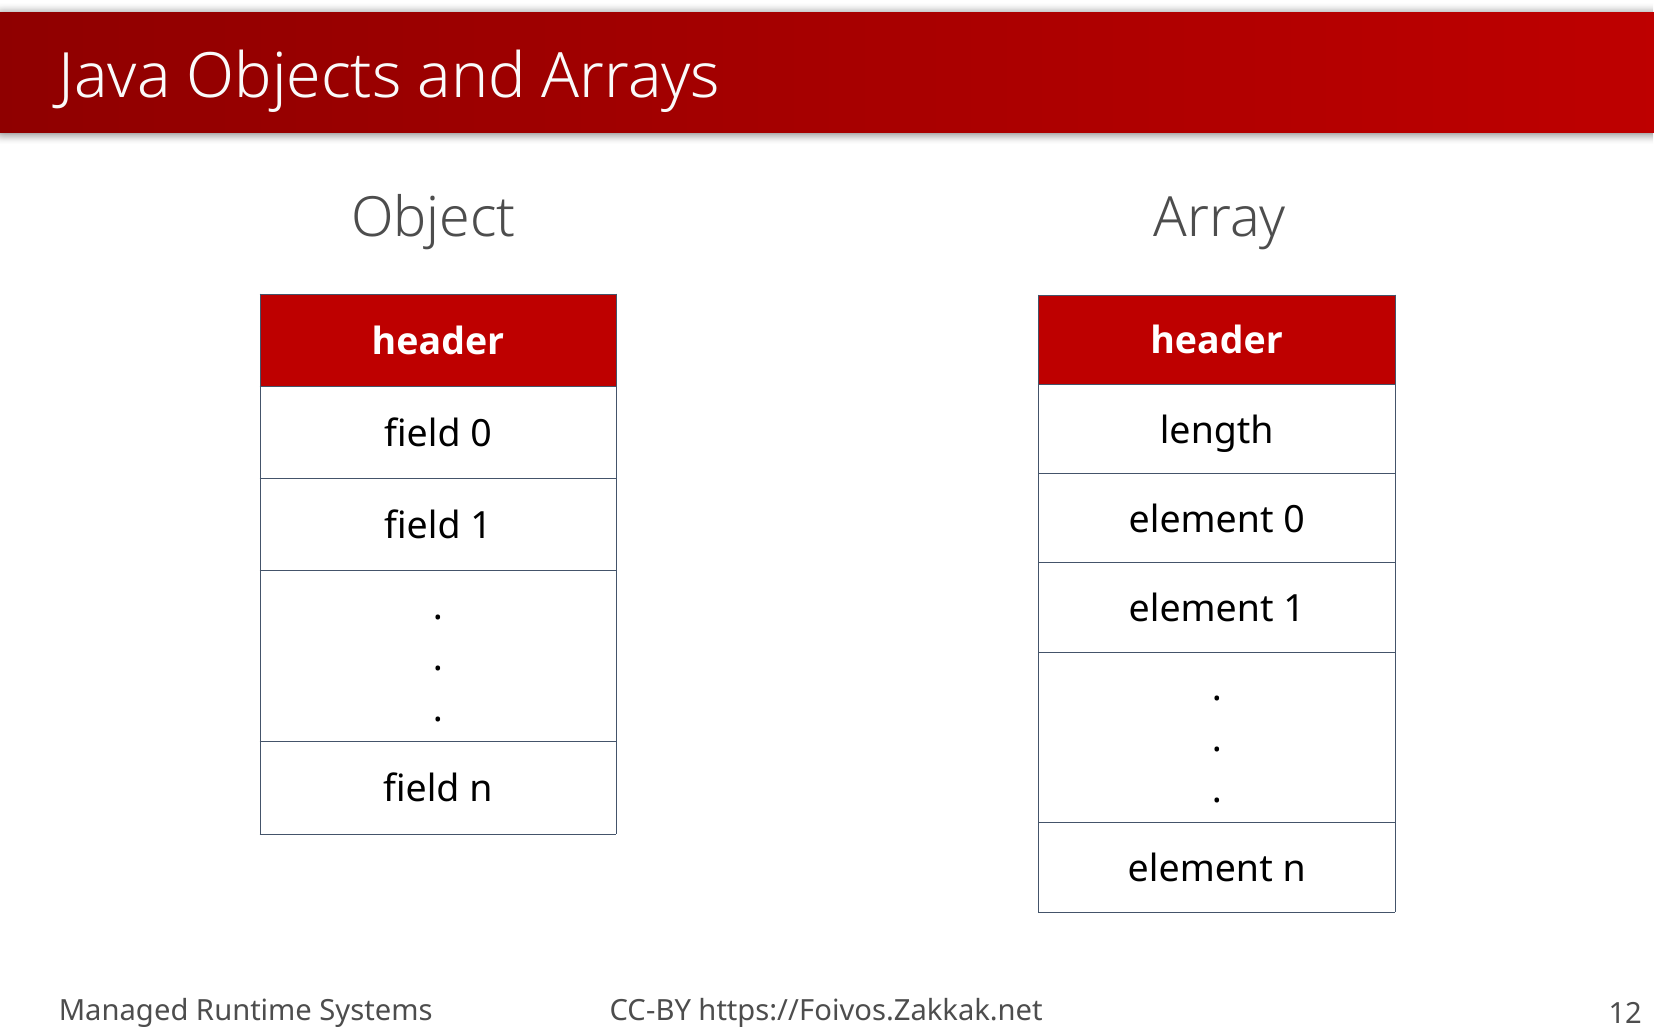

# Java Objects and Arrays
Array
Object
| header |
| --- |
| field 0 |
| field 1 |
| . . . |
| field n |
| header |
| --- |
| length |
| element 0 |
| element 1 |
| . . . |
| element n |
Managed Runtime Systems
CC-BY https://Foivos.Zakkak.net
12